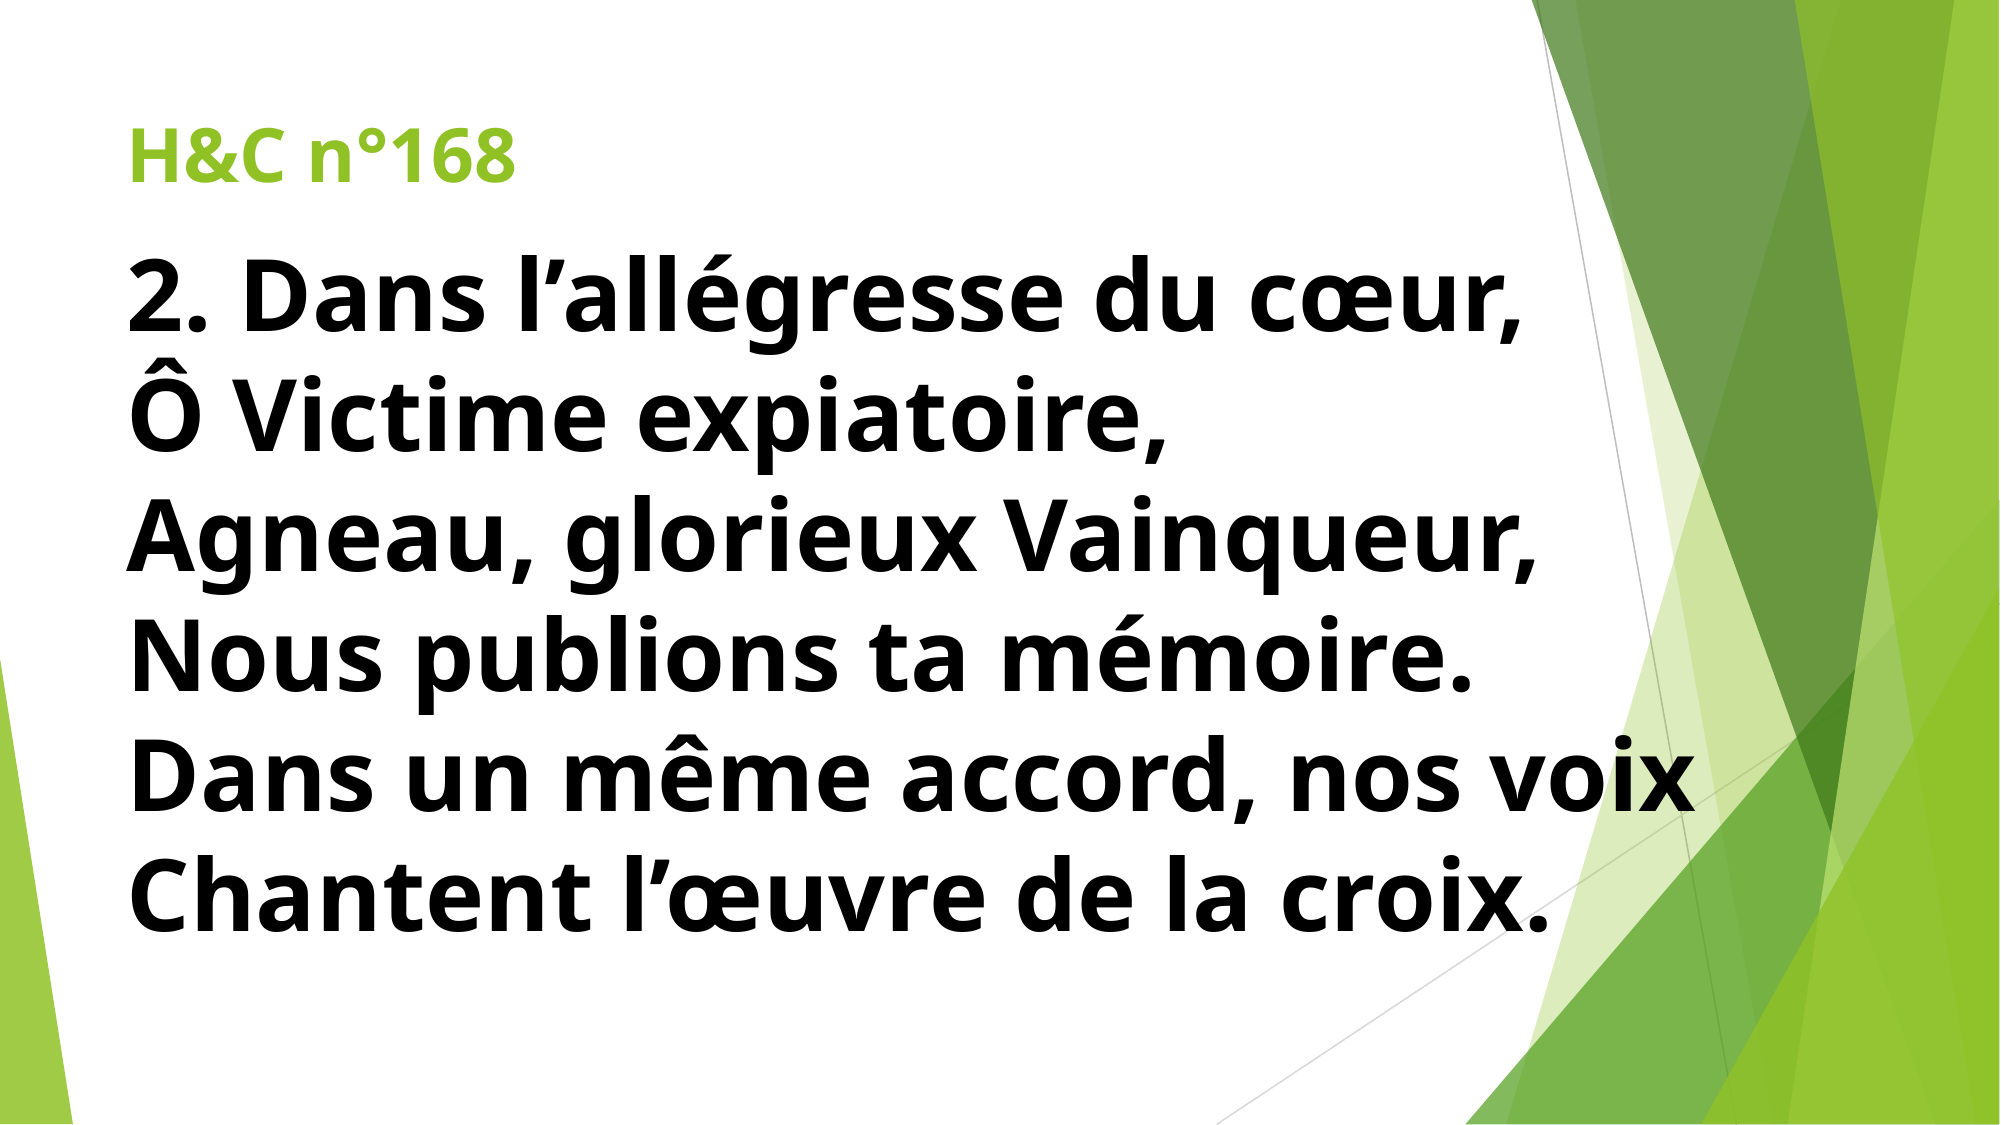

H&C n°168
2. Dans l’allégresse du cœur,
Ô Victime expiatoire,
Agneau, glorieux Vainqueur,
Nous publions ta mémoire.
Dans un même accord, nos voix
Chantent l’œuvre de la croix.